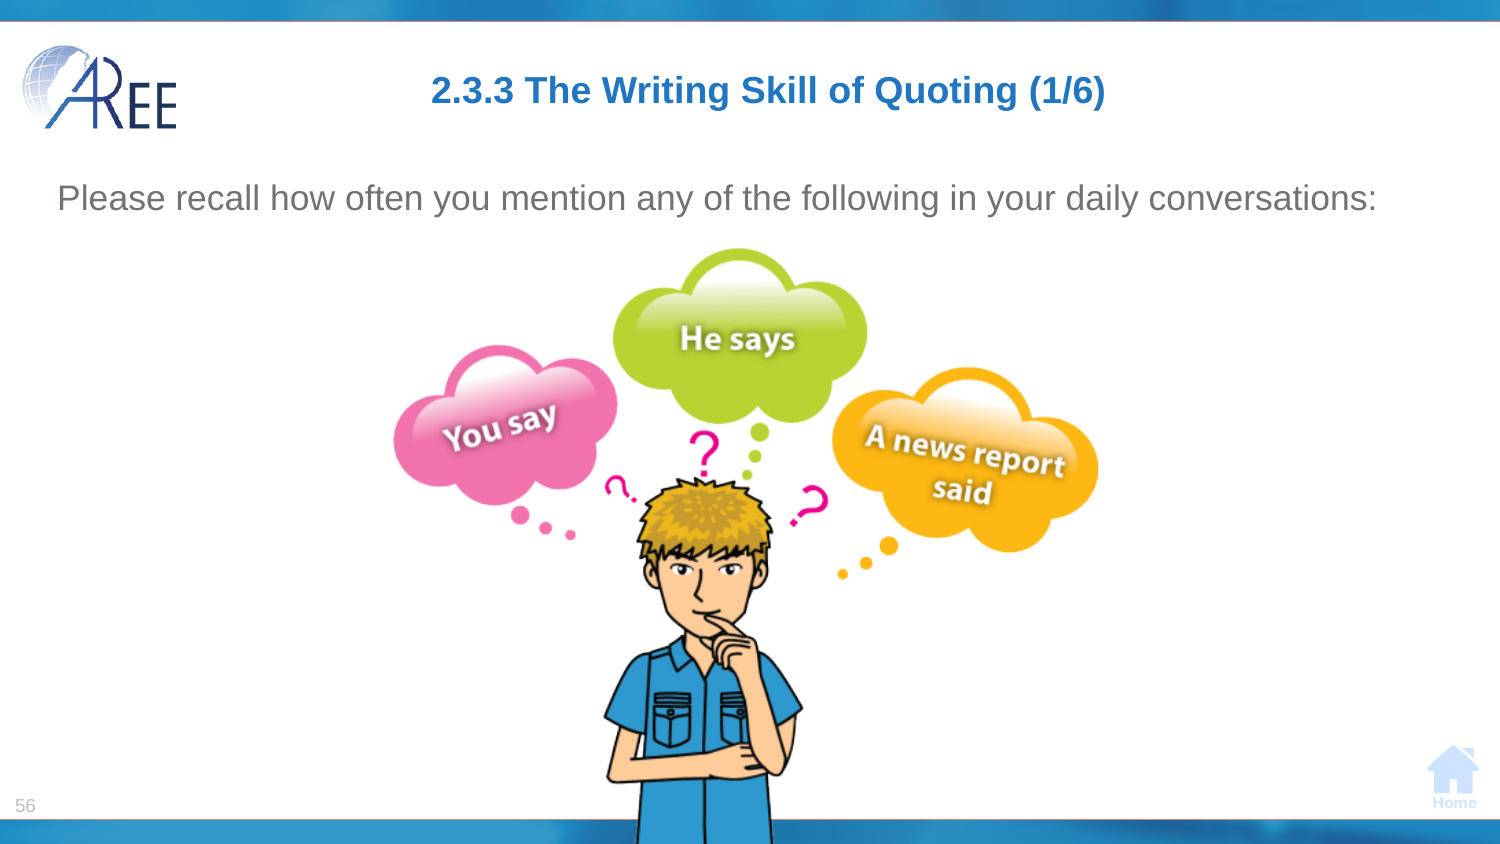

# 2.3.3 The Writing Skill of Quoting (1/6)
Please recall how often you mention any of the following in your daily conversations:
56